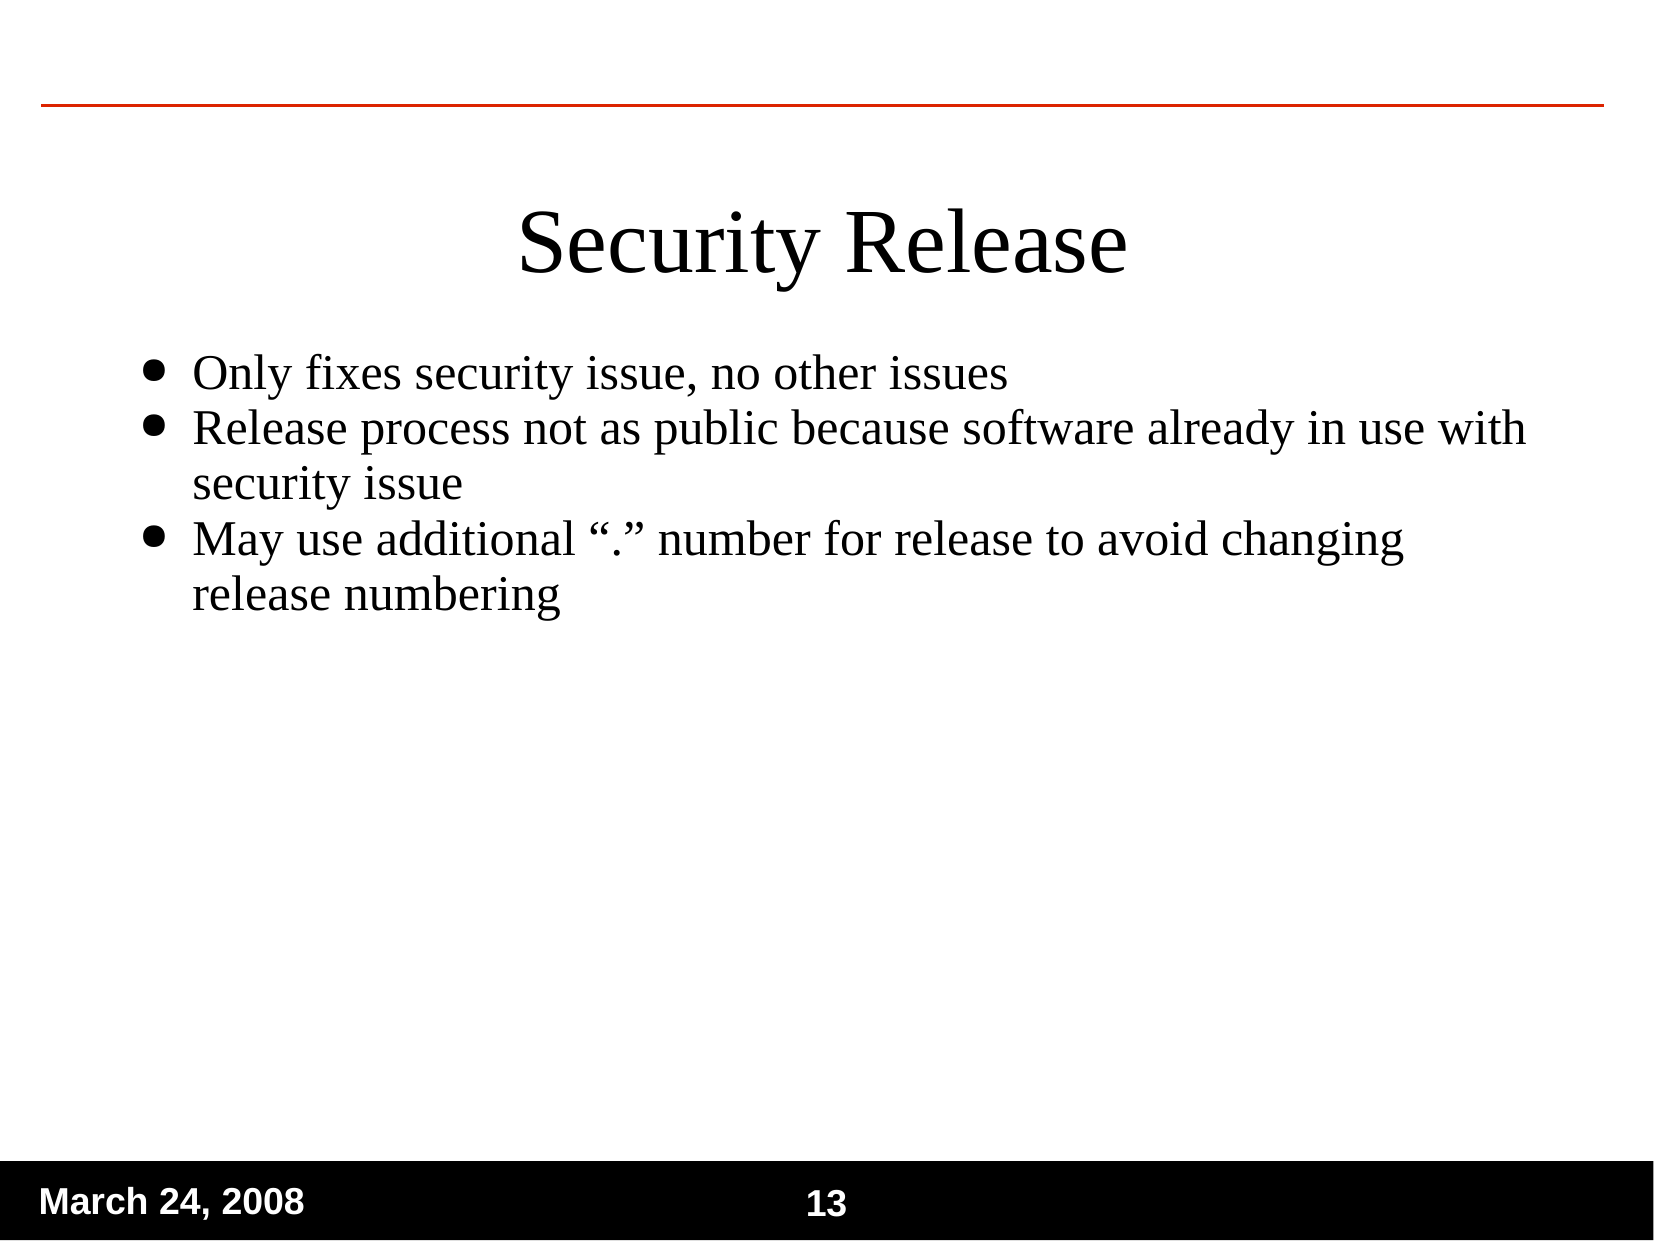

# Security Release
Only fixes security issue, no other issues
Release process not as public because software already in use with security issue
May use additional “.” number for release to avoid changing release numbering